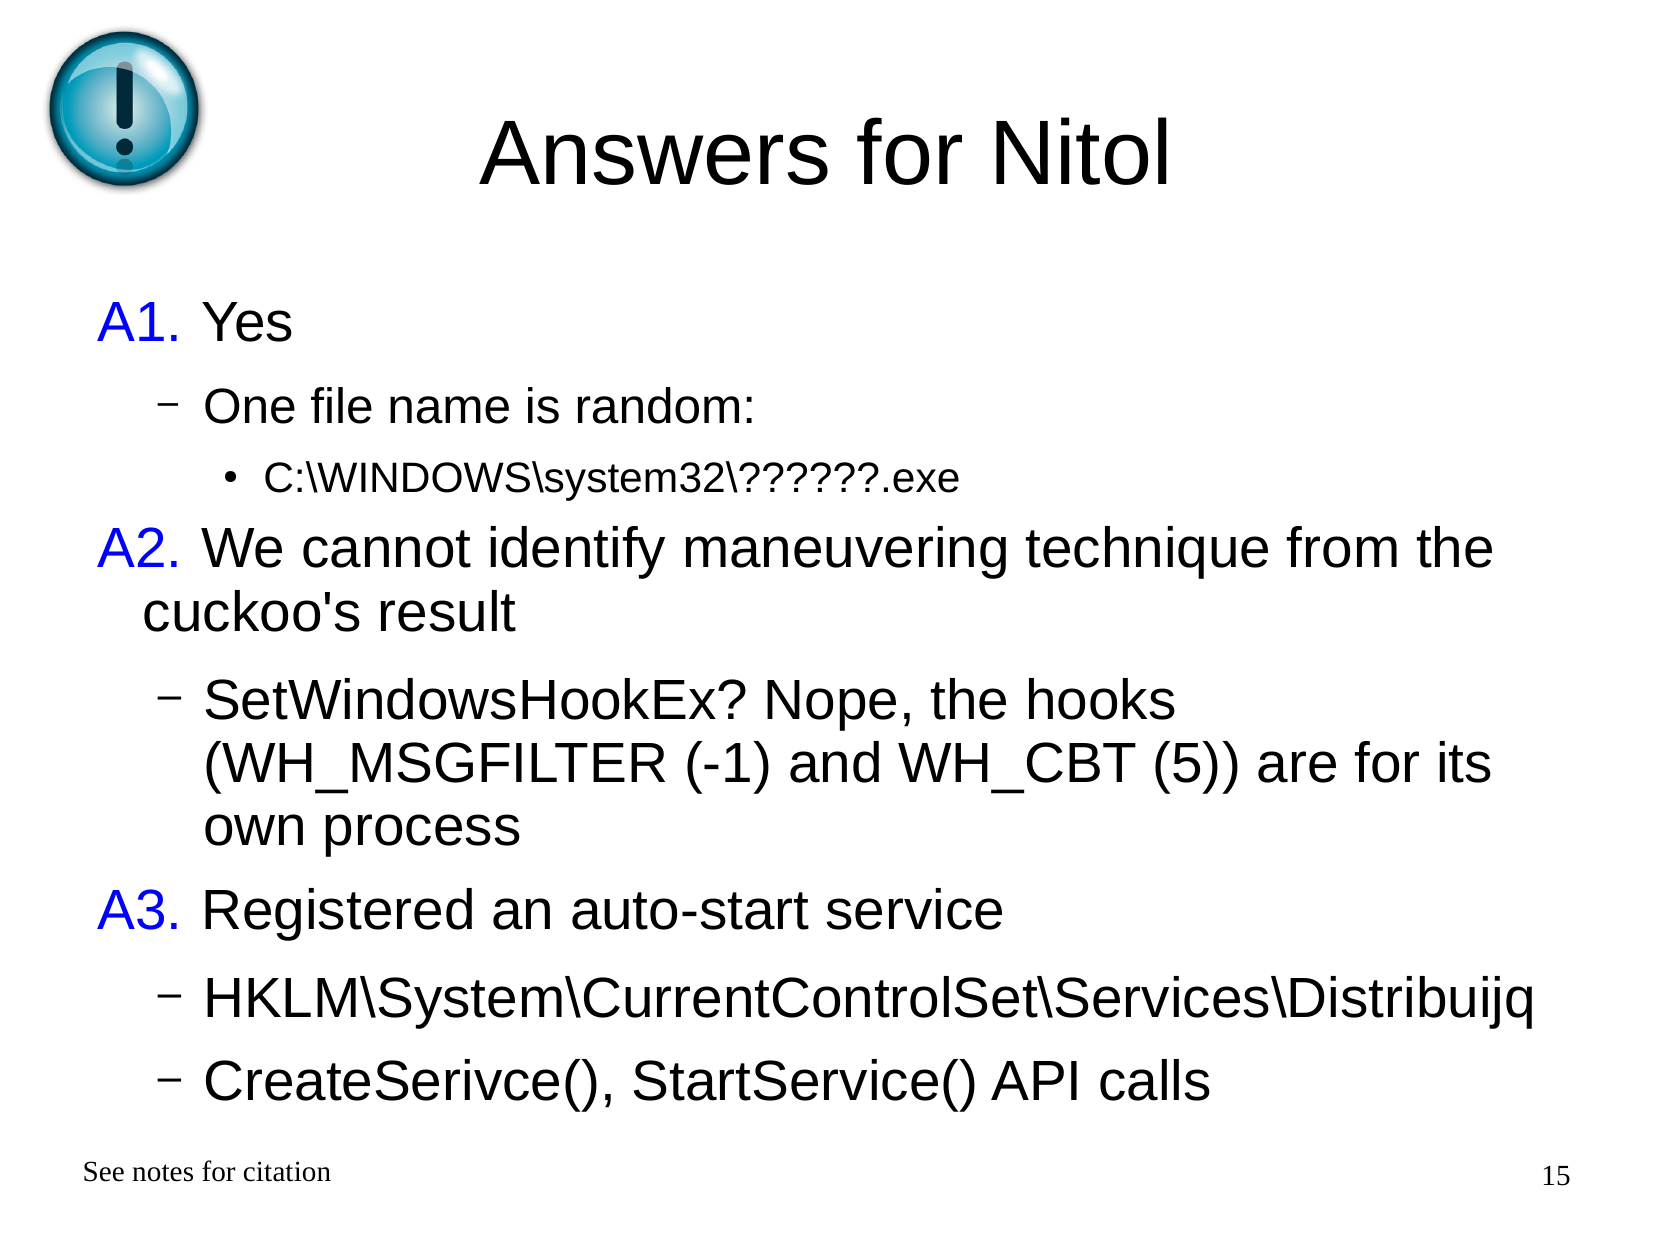

# Answers for Nitol
 Yes
One file name is random:
C:\WINDOWS\system32\??????.exe
 We cannot identify maneuvering technique from the cuckoo's result
SetWindowsHookEx? Nope, the hooks (WH_MSGFILTER (-1) and WH_CBT (5)) are for its own process
 Registered an auto-start service
HKLM\System\CurrentControlSet\Services\Distribuijq
CreateSerivce(), StartService() API calls
See notes for citation
15